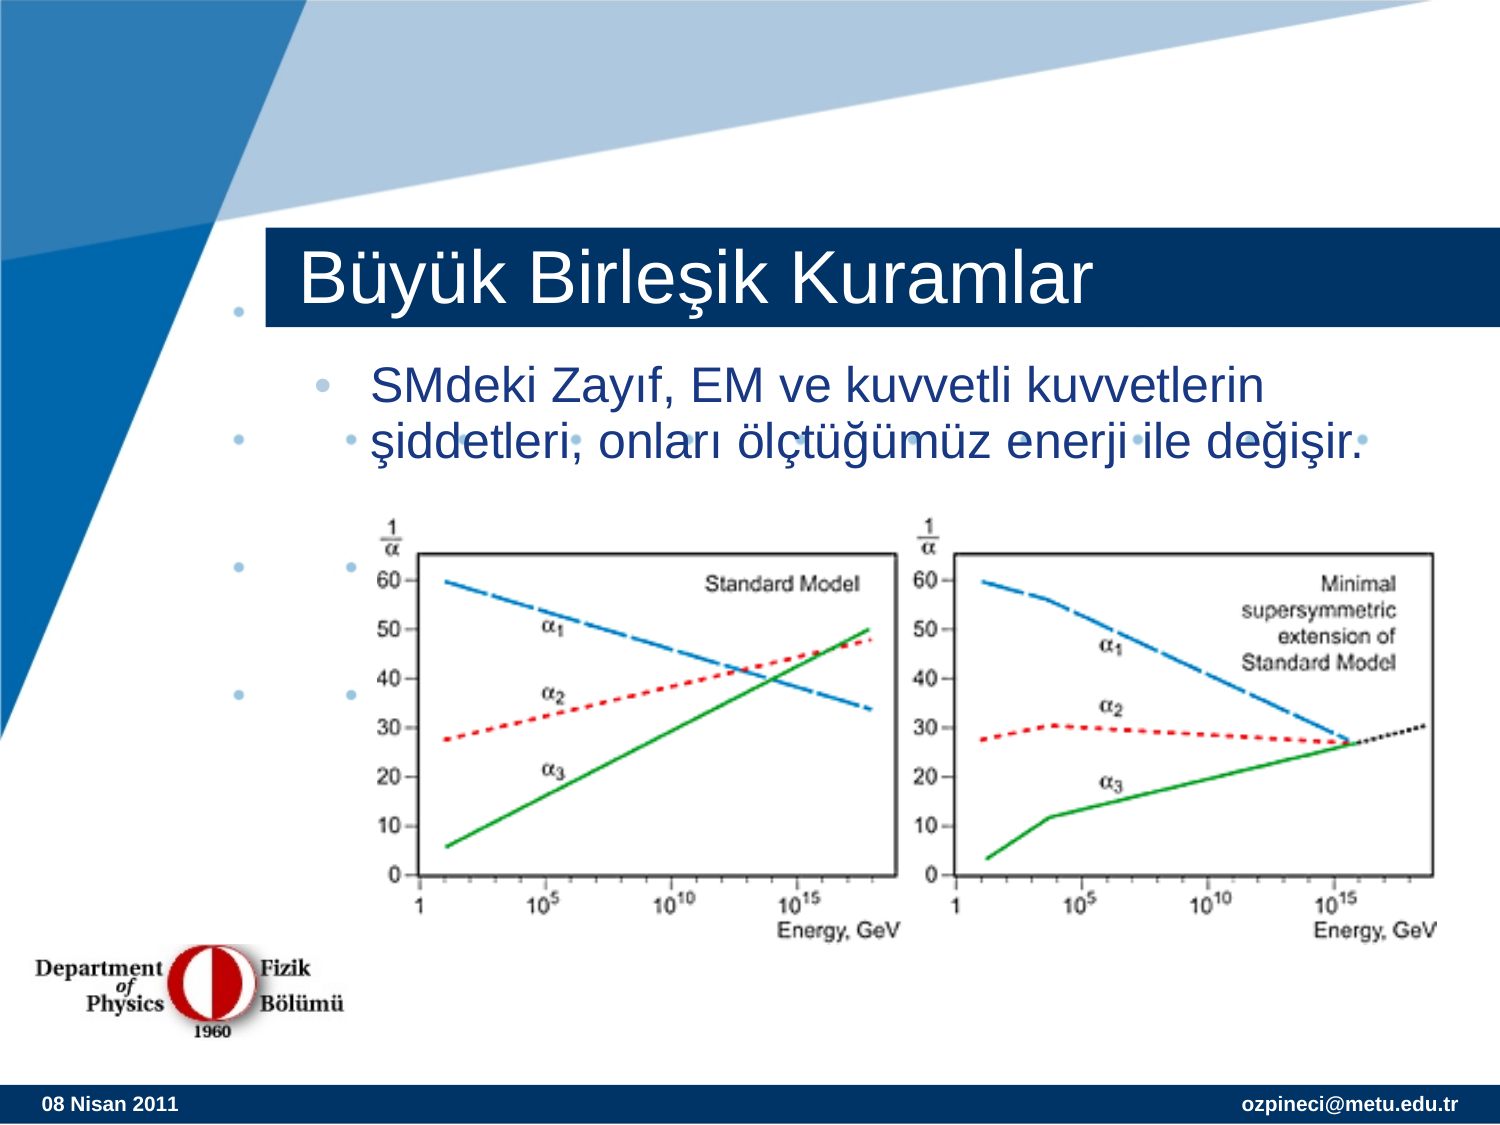

# Büyük Birleşik Kuramlar
SMdeki Zayıf, EM ve kuvvetli kuvvetlerin şiddetleri, onları ölçtüğümüz enerji ile değişir.